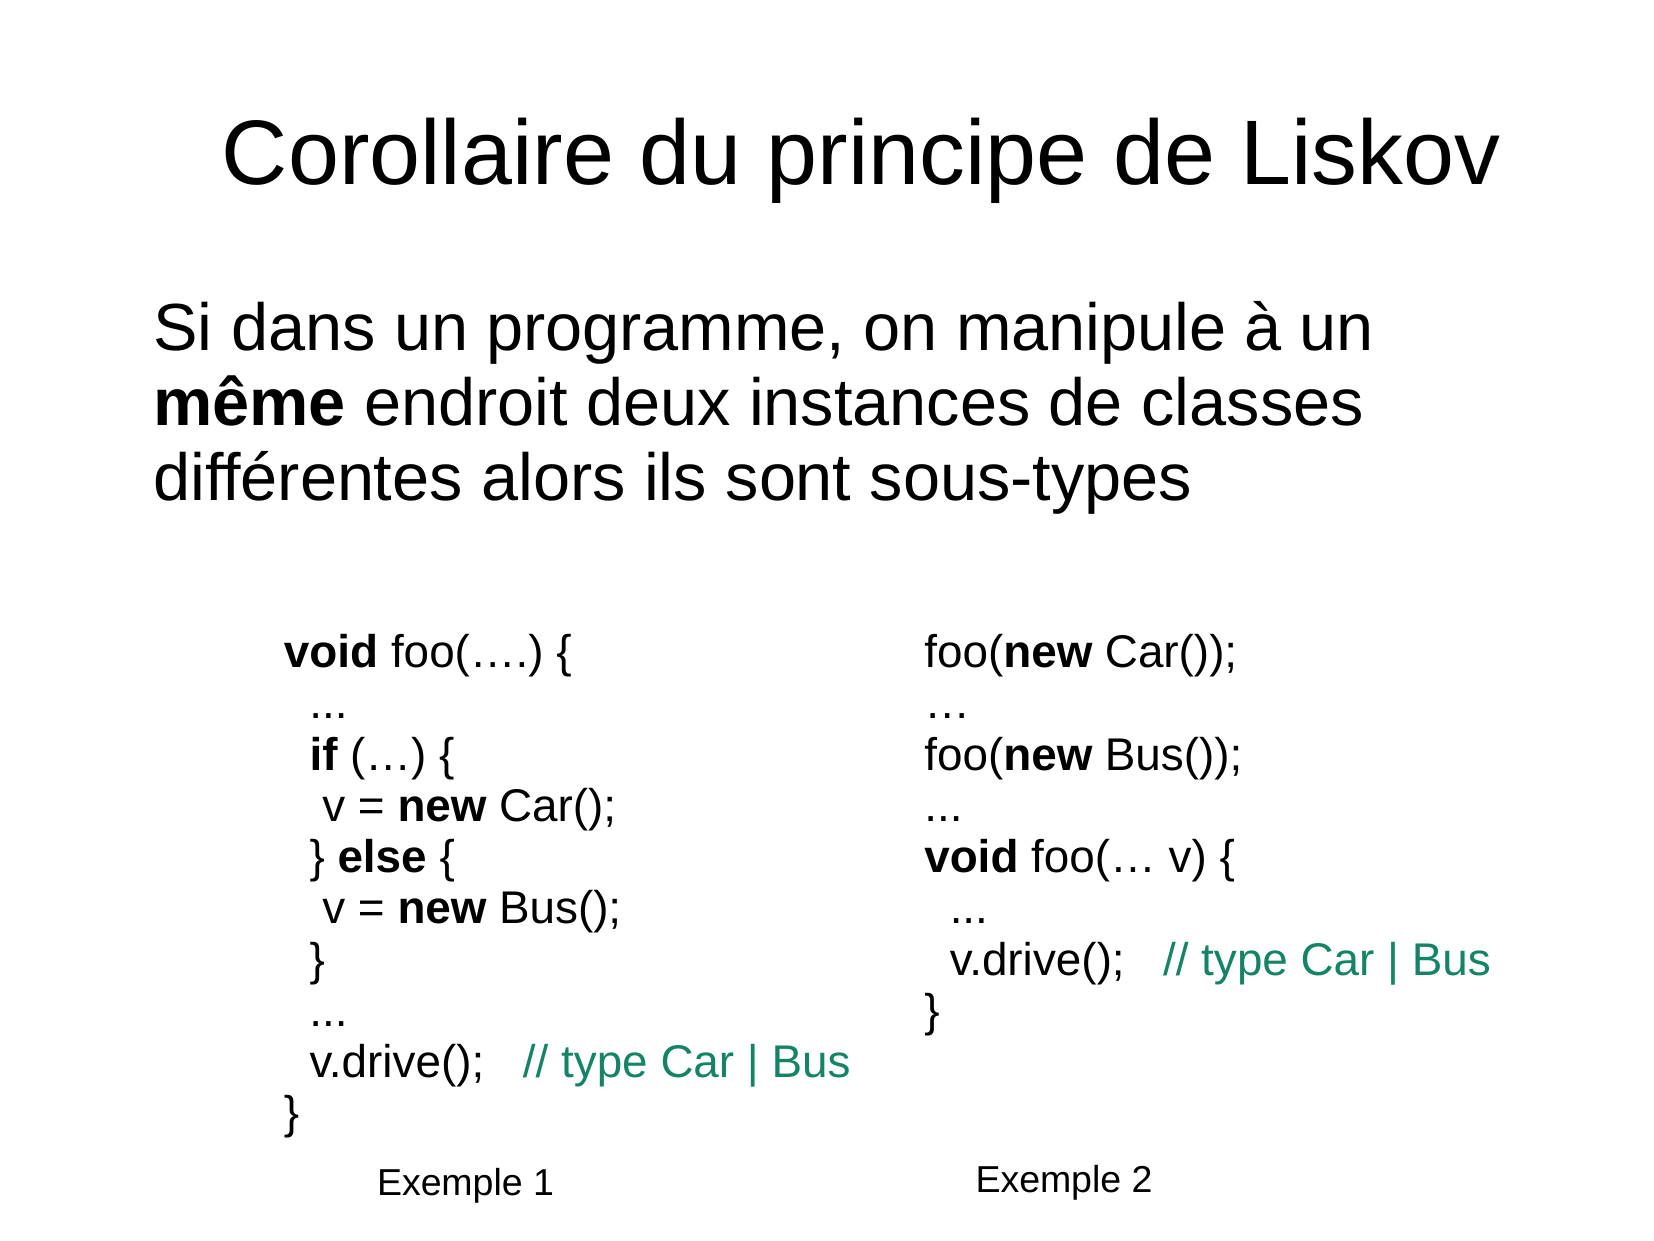

# Corollaire du principe de Liskov
Si dans un programme, on manipule à un même endroit deux instances de classes différentes alors ils sont sous-types
void foo(….) {
 ...
 if (…) {
 v = new Car();
 } else {
 v = new Bus();
 }
 ...
 v.drive(); // type Car | Bus
}
foo(new Car());
…
foo(new Bus());
...
void foo(… v) {
 ...
 v.drive(); // type Car | Bus
}
Exemple 2
Exemple 1